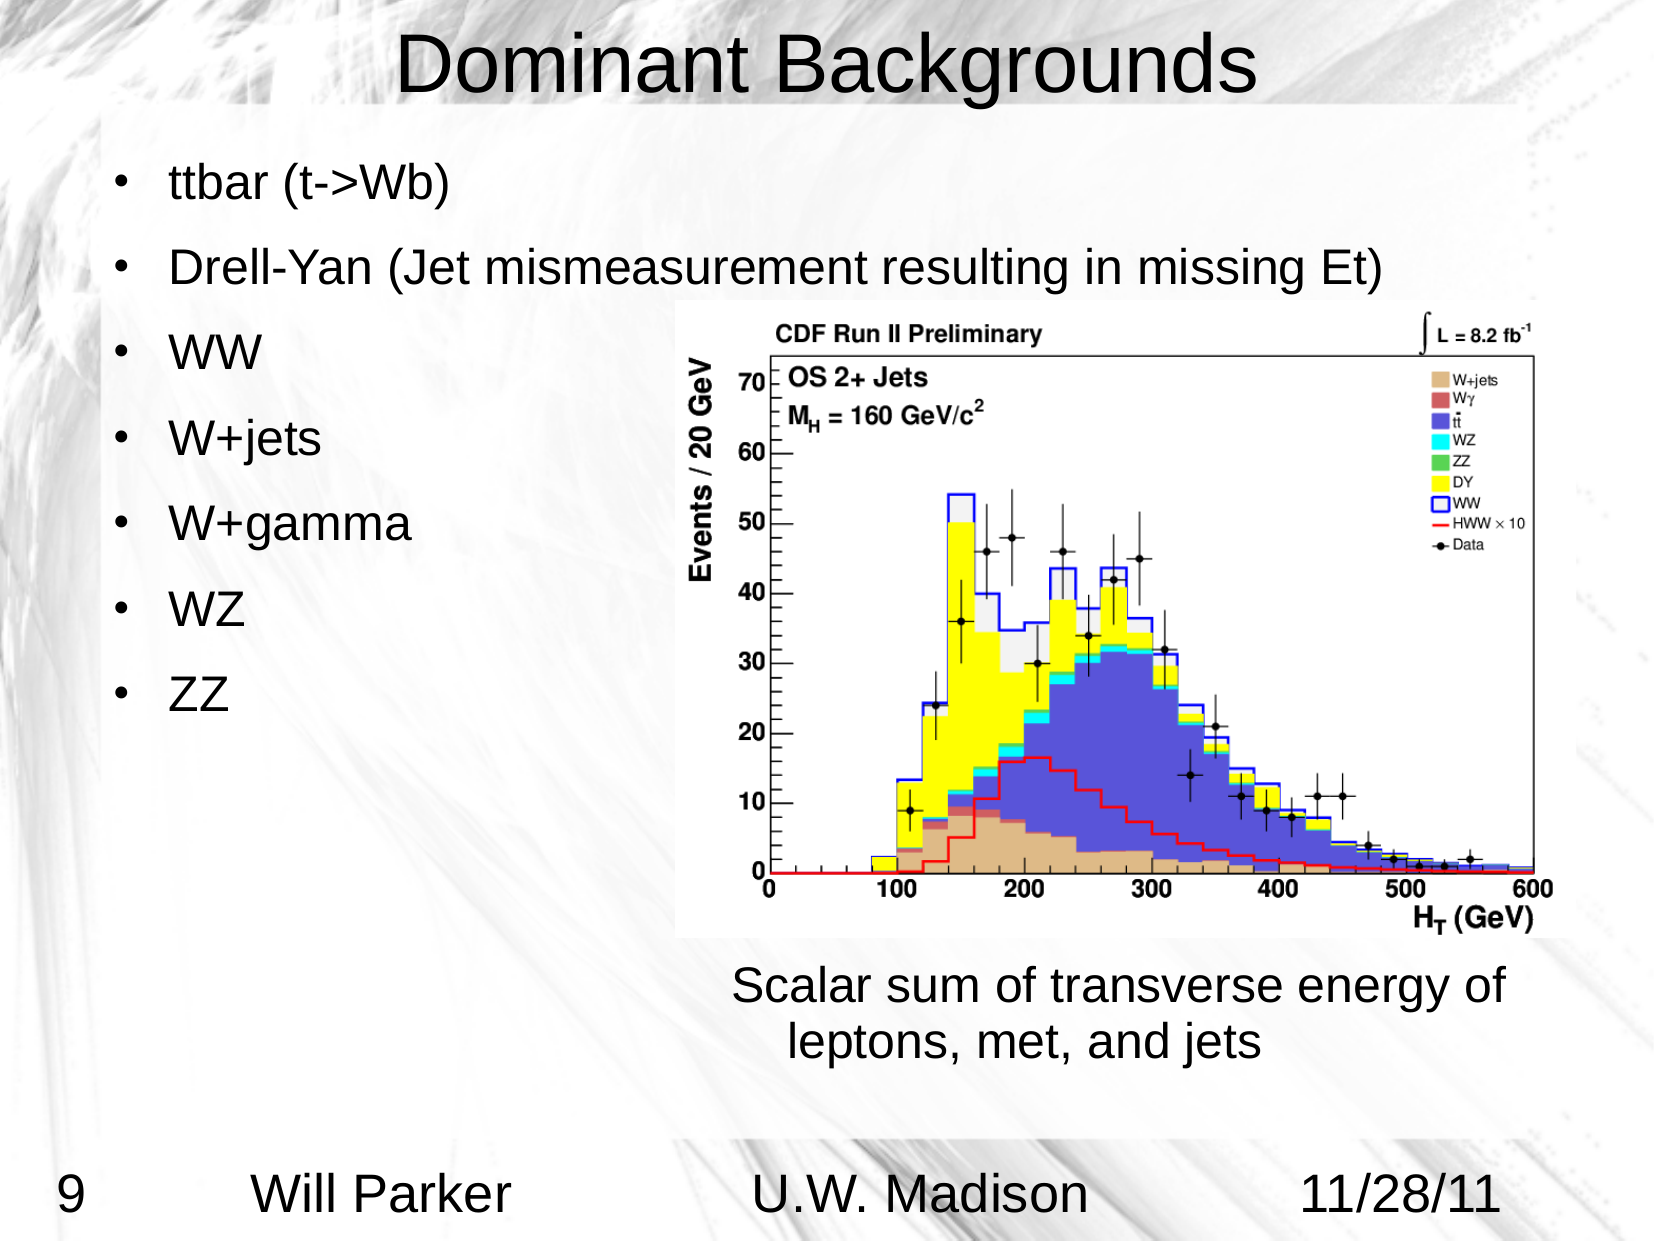

# Dominant Backgrounds
ttbar (t->Wb)
Drell-Yan (Jet mismeasurement resulting in missing Et)
WW
W+jets
W+gamma
WZ
ZZ
Scalar sum of transverse energy of leptons, met, and jets
9
 Will Parker U.W. Madison 11/28/11